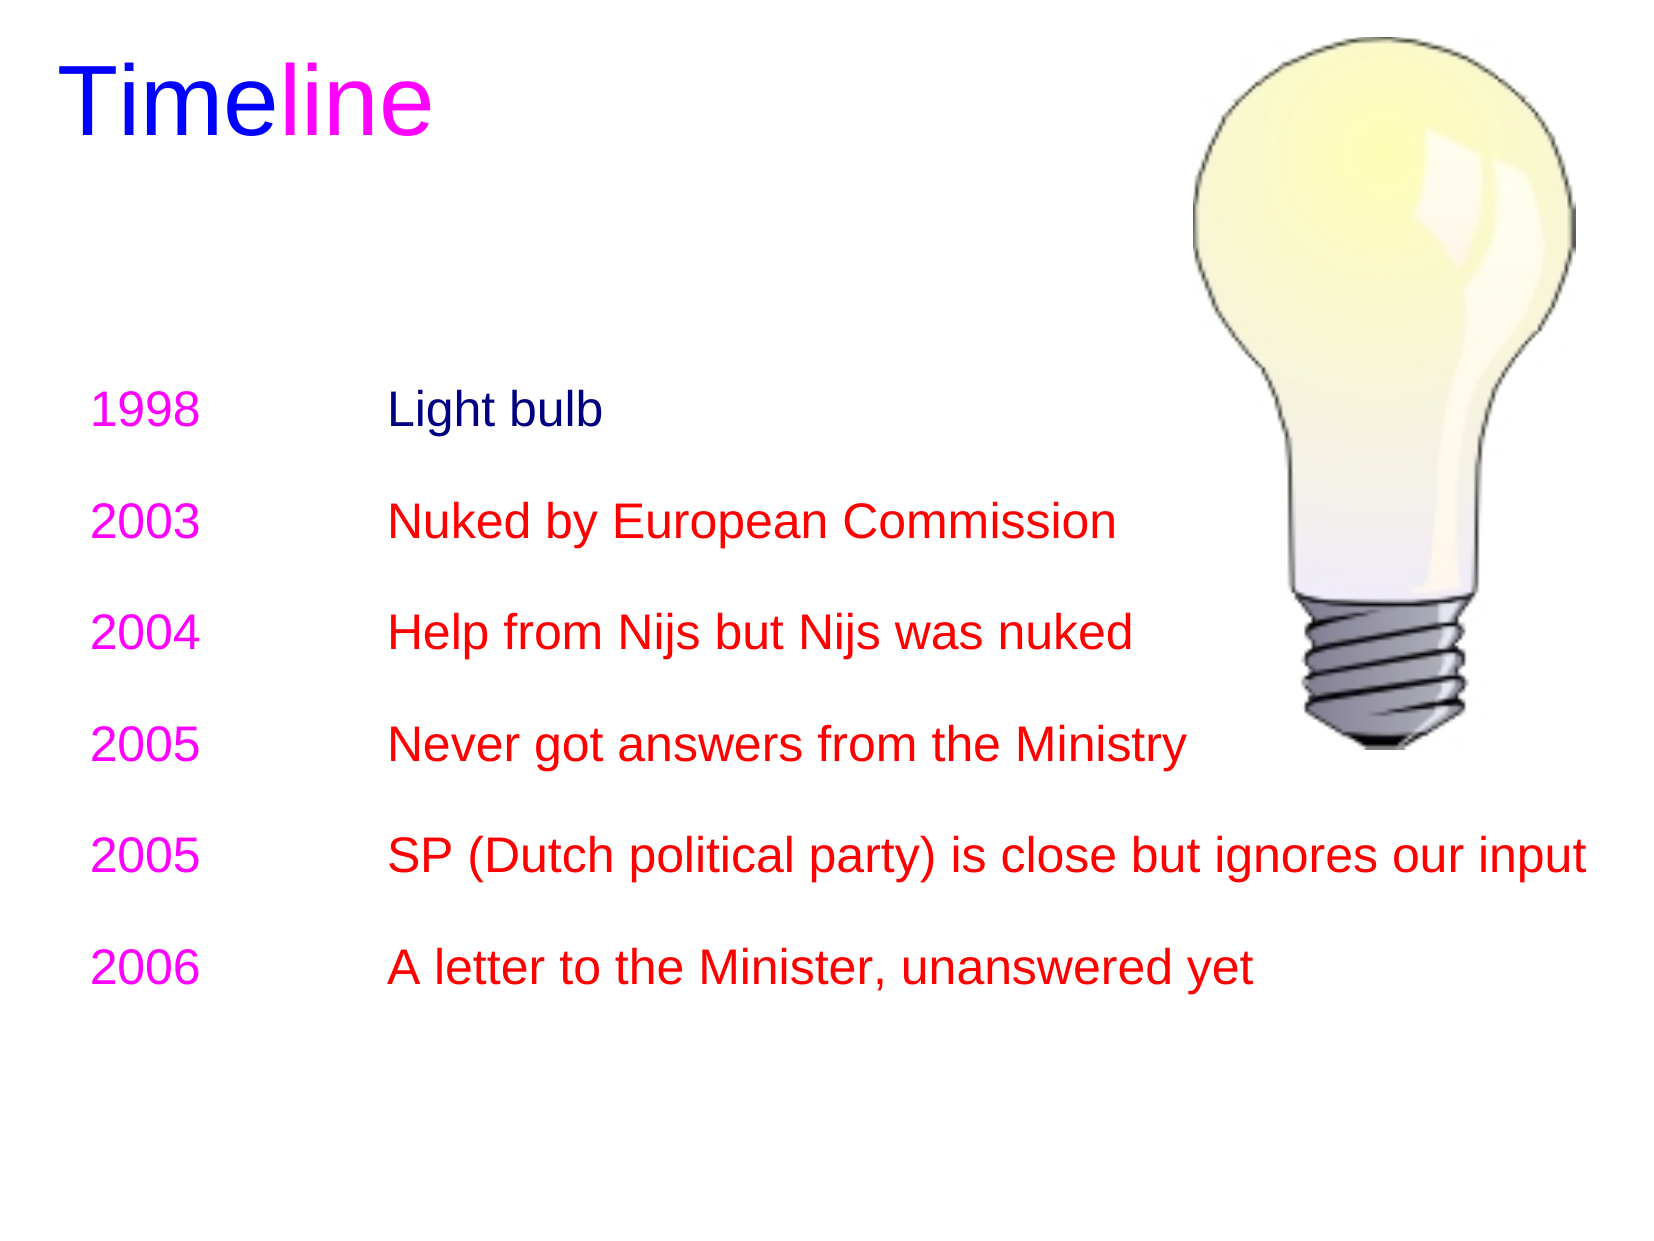

Timeline
1998 	Light bulb
2003 	Nuked by European Commission
2004 	Help from Nijs but Nijs was nuked
2005 	Never got answers from the Ministry
2005 	SP (Dutch political party) is close but ignores our input
2006 	A letter to the Minister, unanswered yet